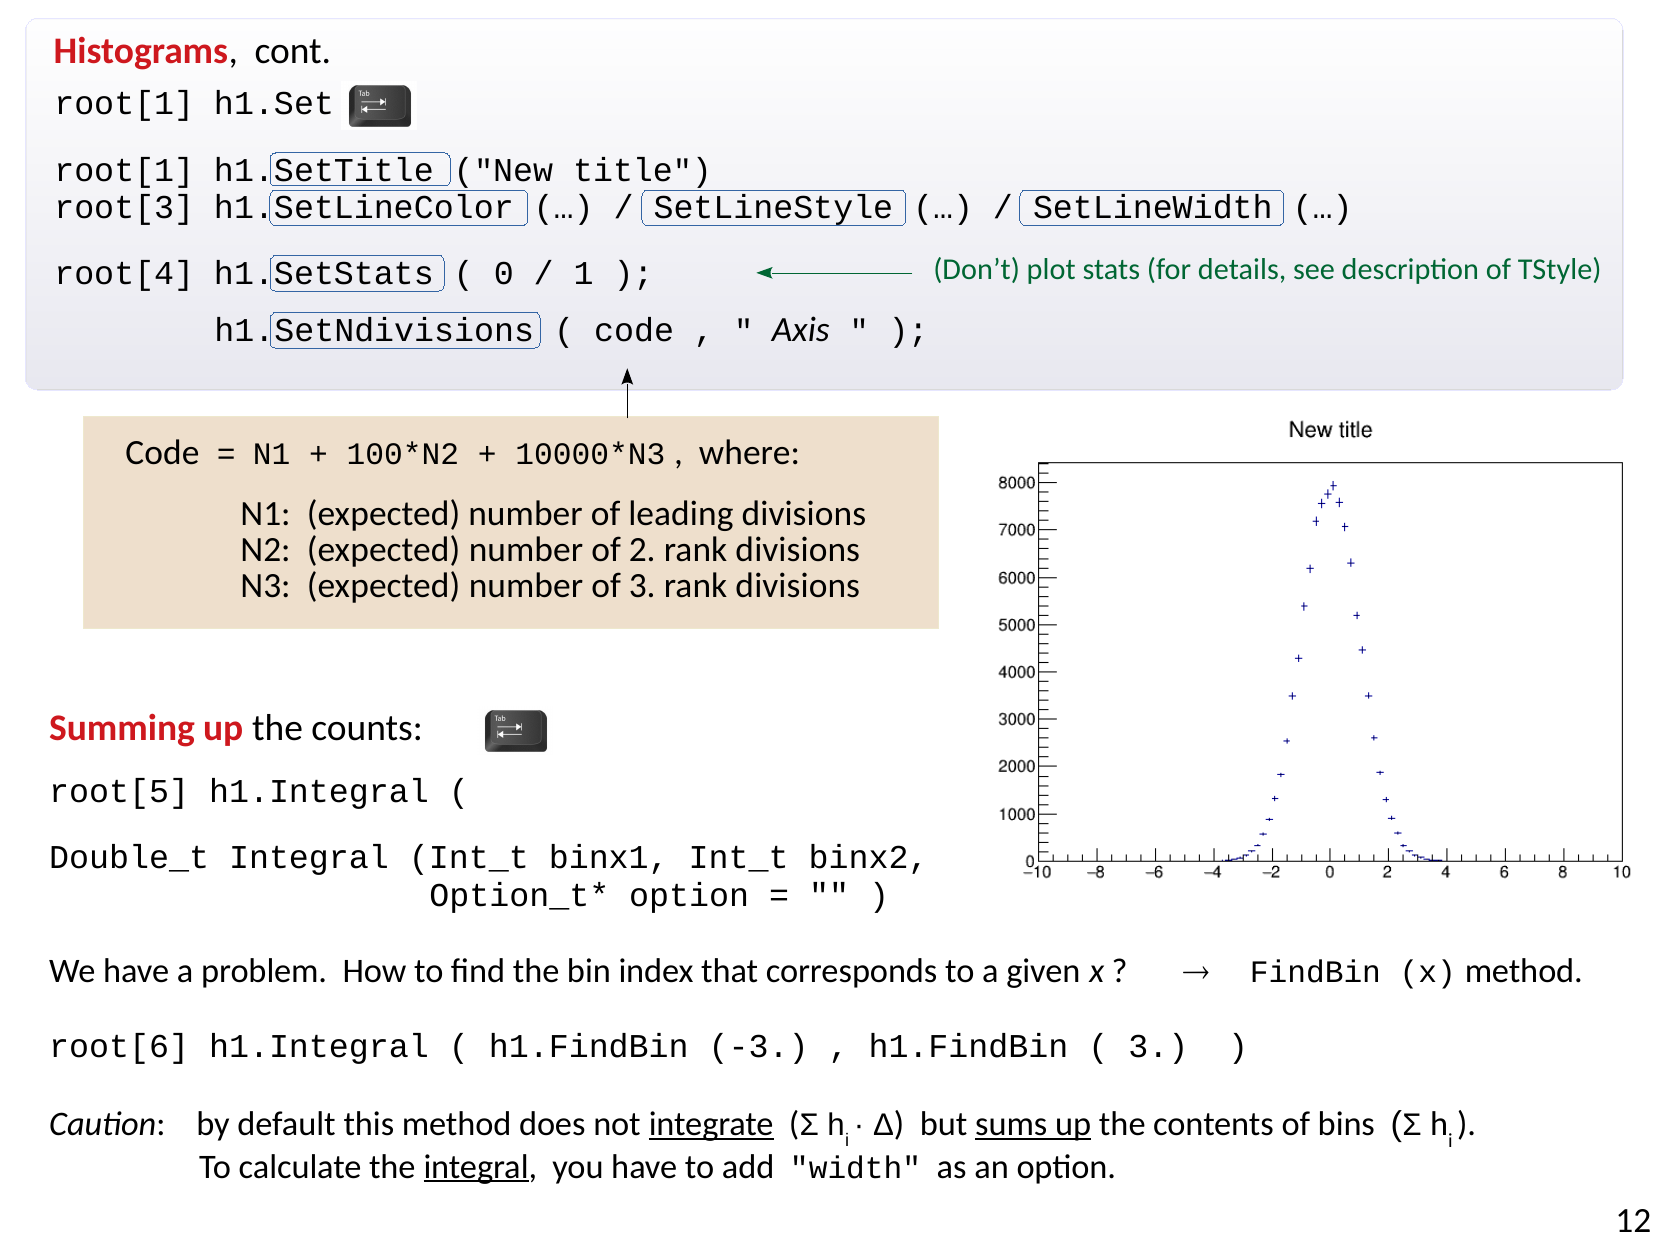

Histograms, cont.
root[1] h1.Set
root[1] h1.SetTitle ("New title")
root[3] h1.SetLineColor (…) / SetLineStyle (…) / SetLineWidth (…)
root[4] h1.SetStats ( 0 / 1 );
 h1.SetNdivisions ( code , " Axis " );
(Don’t) plot stats (for details, see description of TStyle)
Code = N1 + 100*N2 + 10000*N3 , where:
	 N1: (expected) number of leading divisions
	 N2: (expected) number of 2. rank divisions
	 N3: (expected) number of 3. rank divisions
Summing up the counts:
root[5] h1.Integral (
Double_t Integral (Int_t binx1, Int_t binx2,
 Option_t* option = "" )
We have a problem. How to find the bin index that corresponds to a given x ?  FindBin (x) method.
root[6] h1.Integral ( h1.FindBin (-3.) , h1.FindBin ( 3.) )
Caution: by default this method does not integrate (Σ hi · Δ) but sums up the contents of bins (Σ hi ).
		To calculate the integral, you have to add "width" as an option.